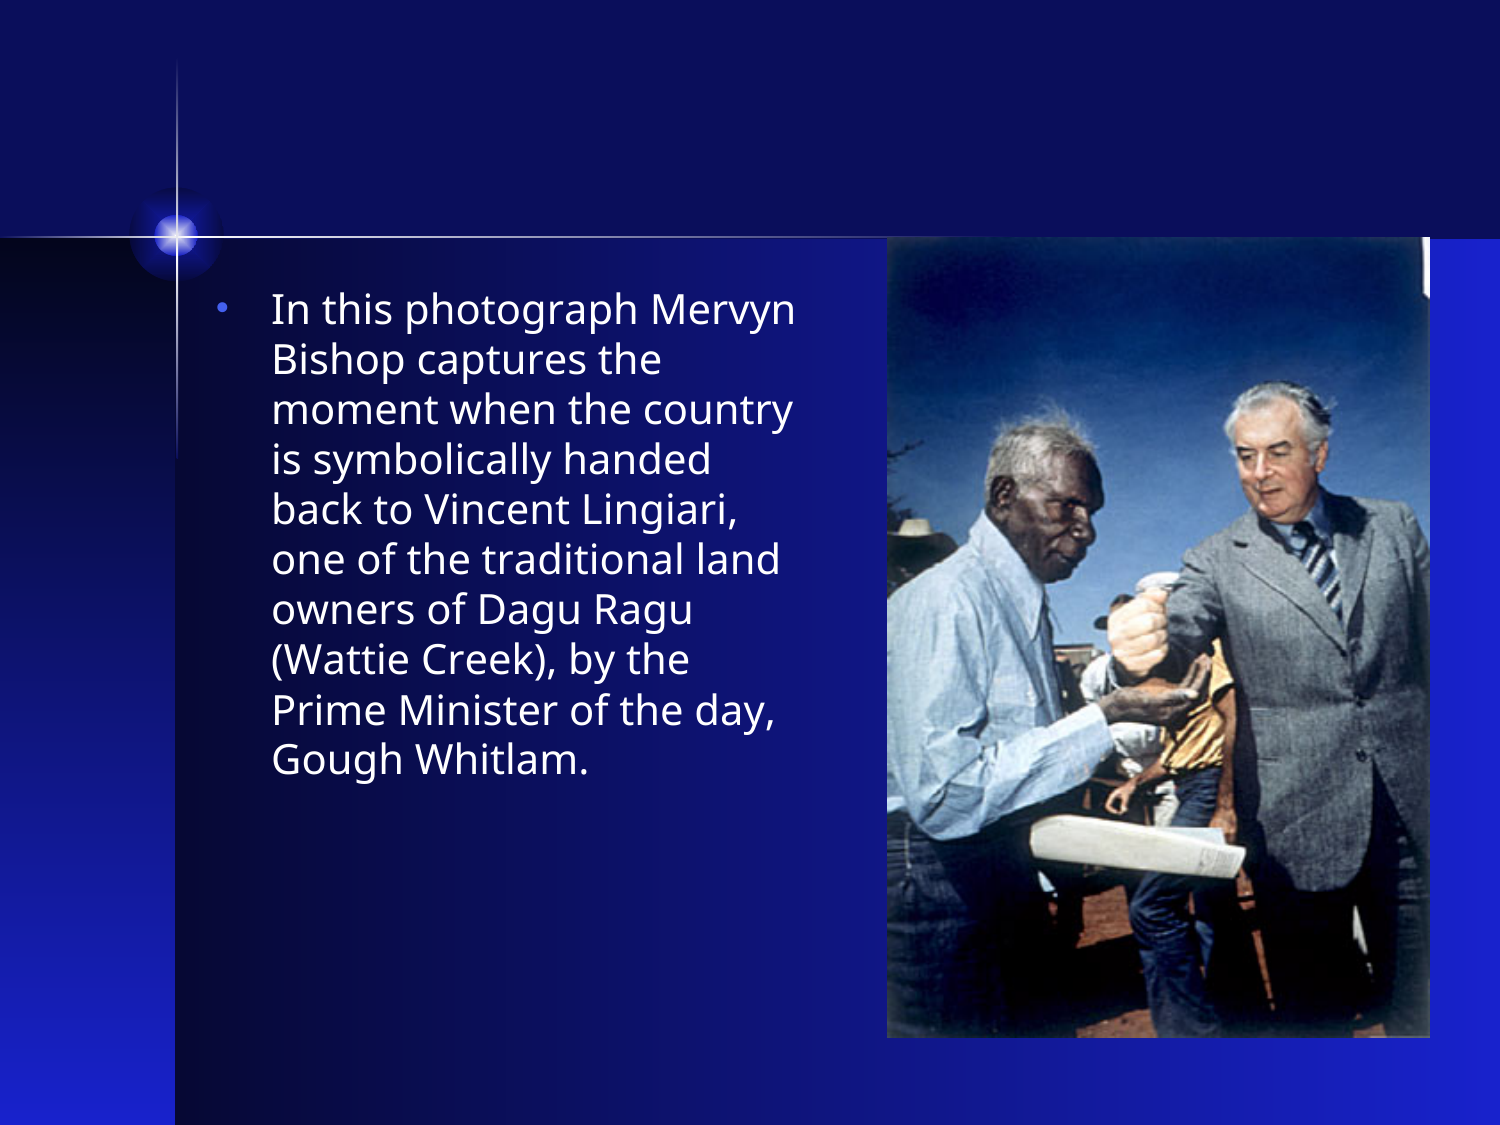

#
In this photograph Mervyn Bishop captures the moment when the country is symbolically handed back to Vincent Lingiari, one of the traditional land owners of Dagu Ragu (Wattie Creek), by the Prime Minister of the day, Gough Whitlam.